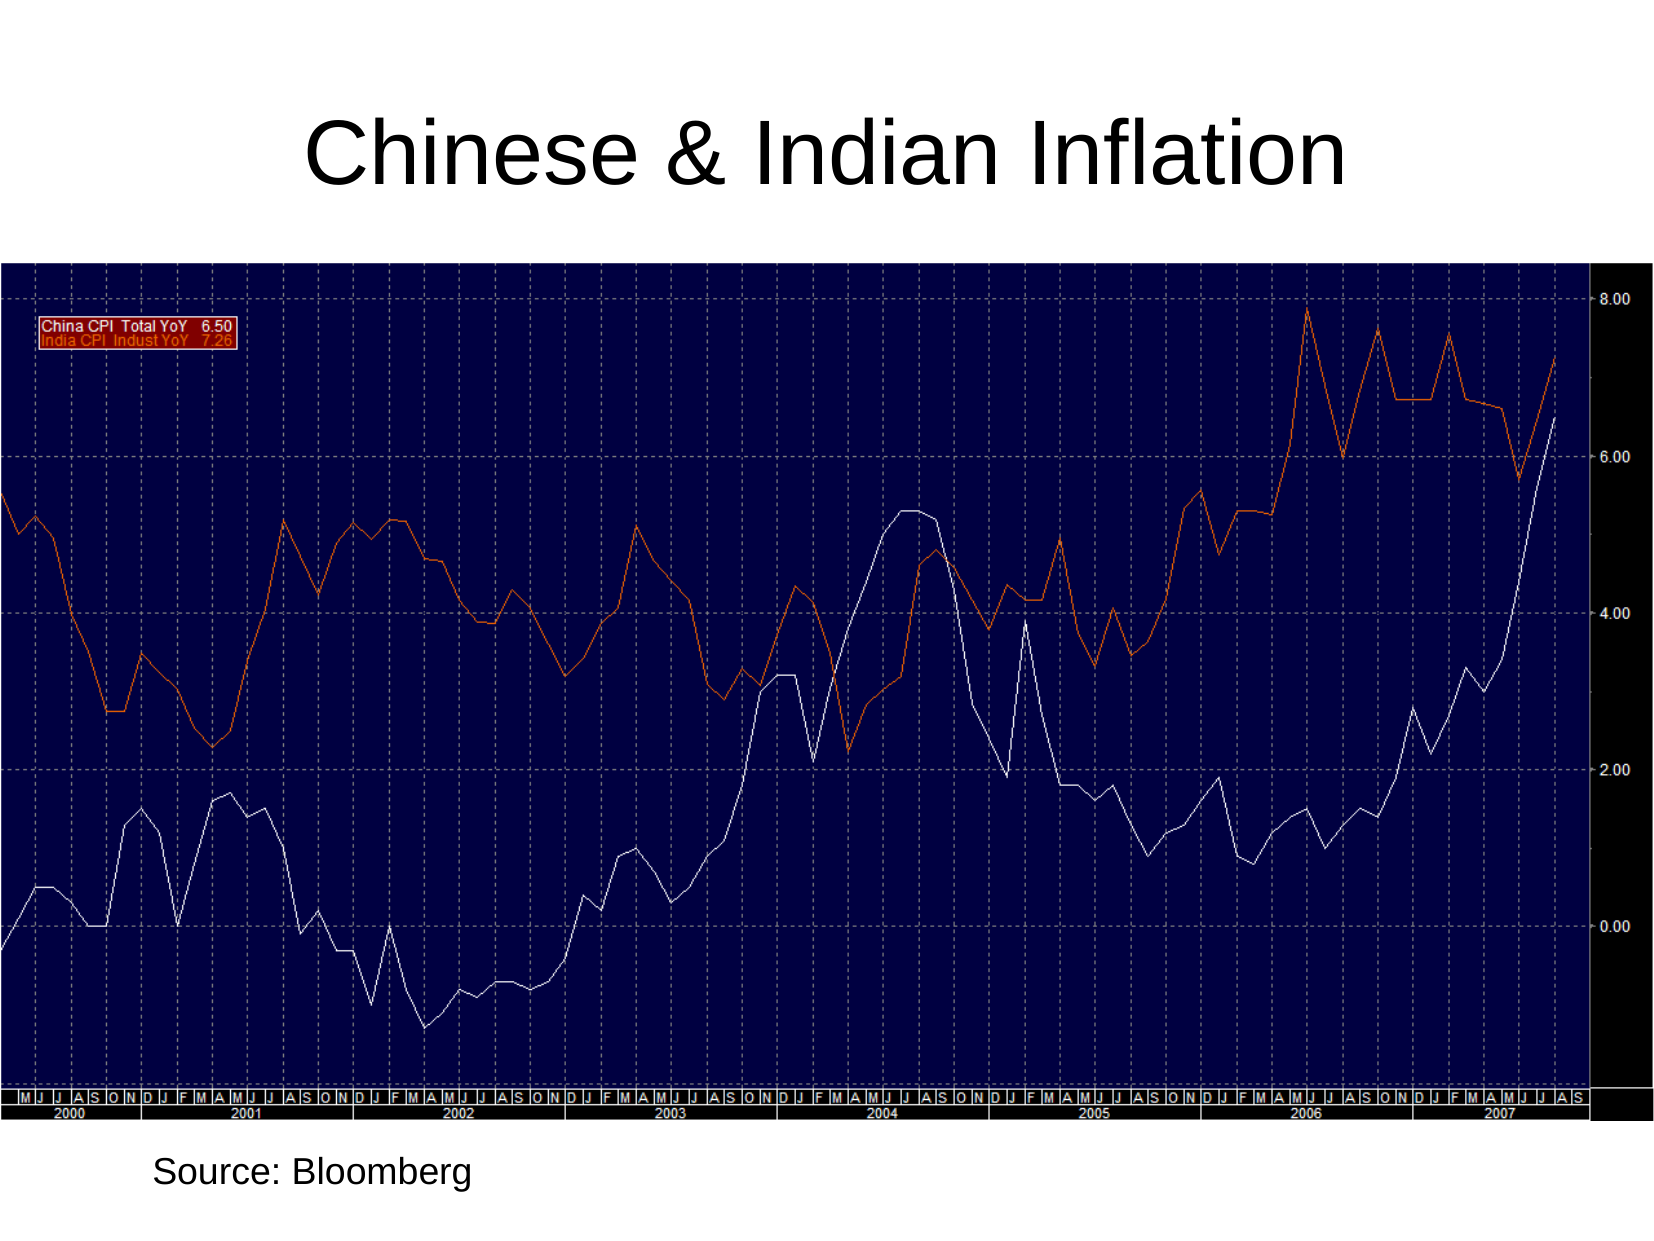

# Chinese & Indian Inflation
Source: Bloomberg